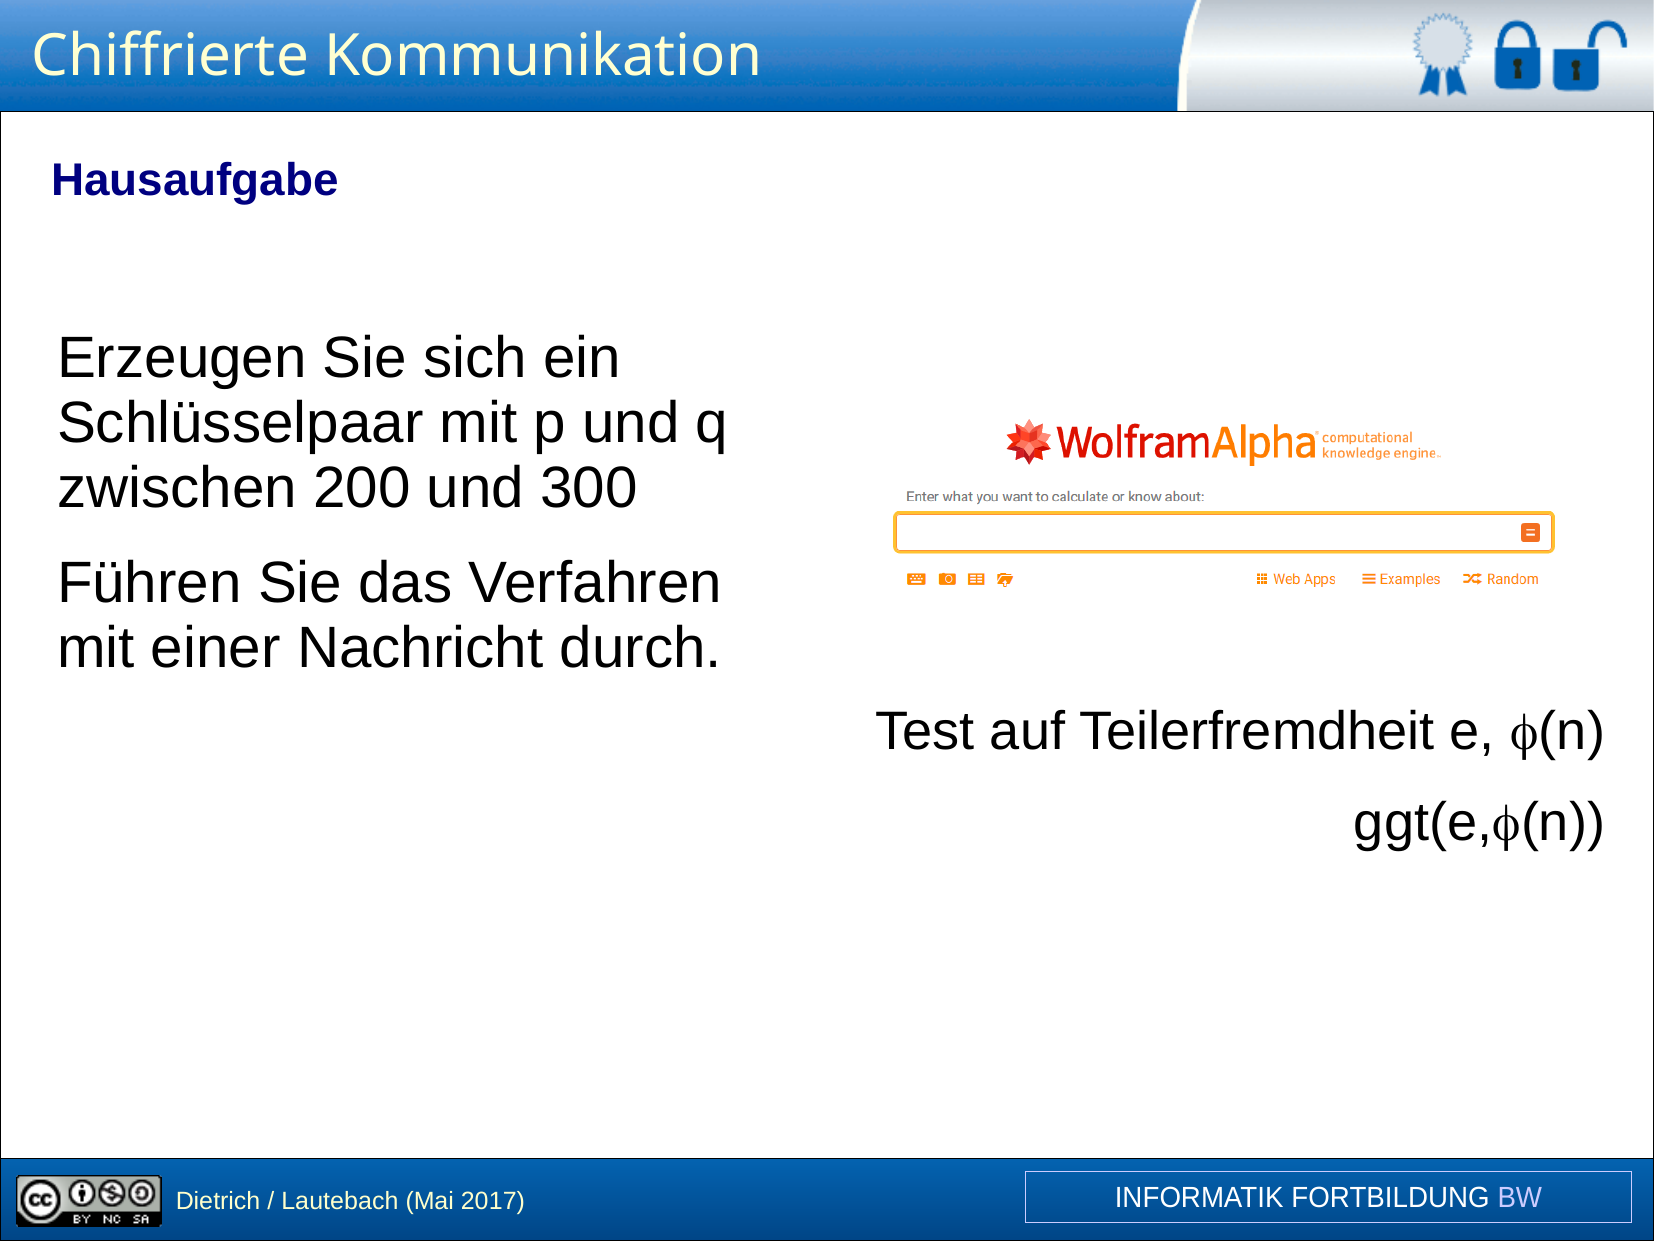

# Chiffrierte Kommunikation
Hausaufgabe
Erzeugen Sie sich ein Schlüsselpaar mit p und q zwischen 200 und 300
Führen Sie das Verfahren mit einer Nachricht durch.
Test auf Teilerfremdheit e, f(n)
ggt(e,f(n))
38